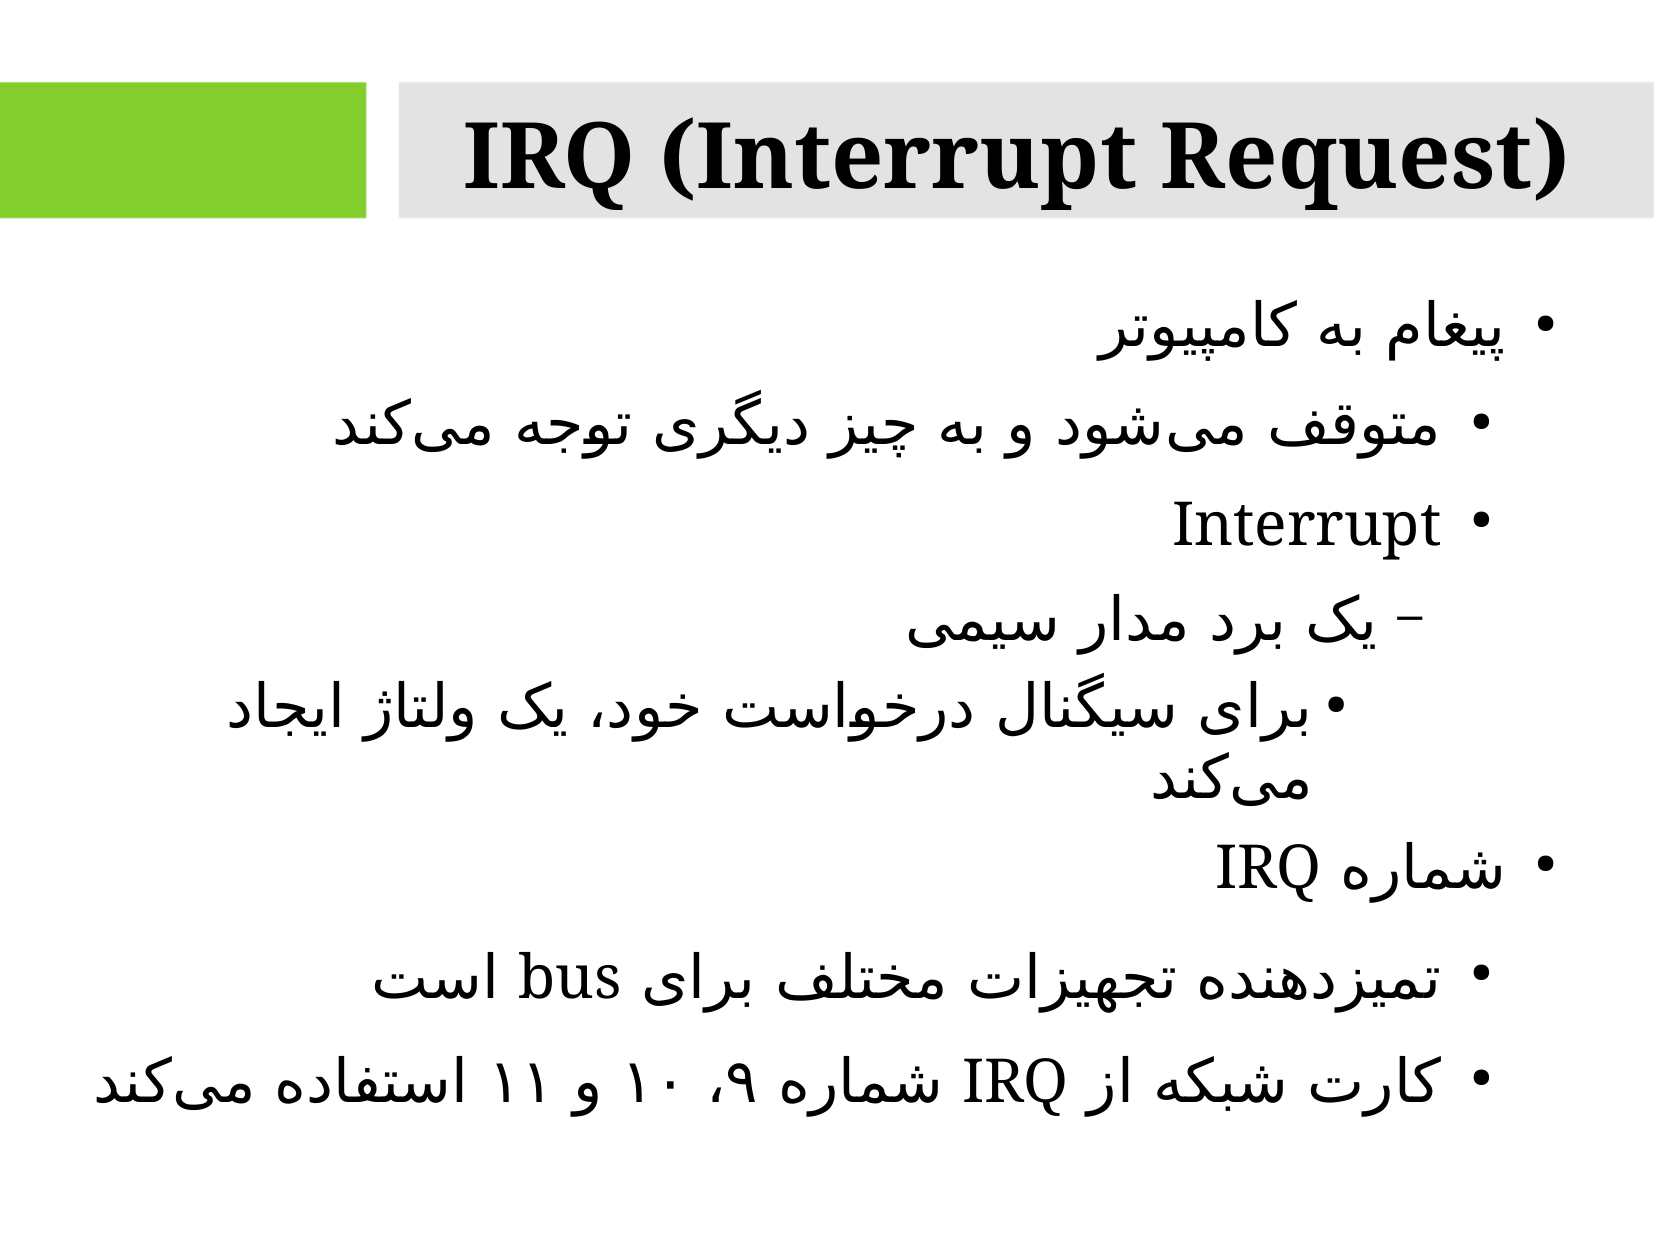

# IRQ (Interrupt Request)
پیغام به کامپیوتر
متوقف می‌شود و به چیز دیگری توجه می‌کند
Interrupt
یک برد مدار سیمی
برای سیگنال درخواست خود، یک ولتاژ ایجاد می‌کند
شماره IRQ
تمیزدهنده تجهیزات مختلف برای bus است
کارت شبکه از IRQ شماره ۹، ۱۰ و ۱۱ استفاده می‌کند